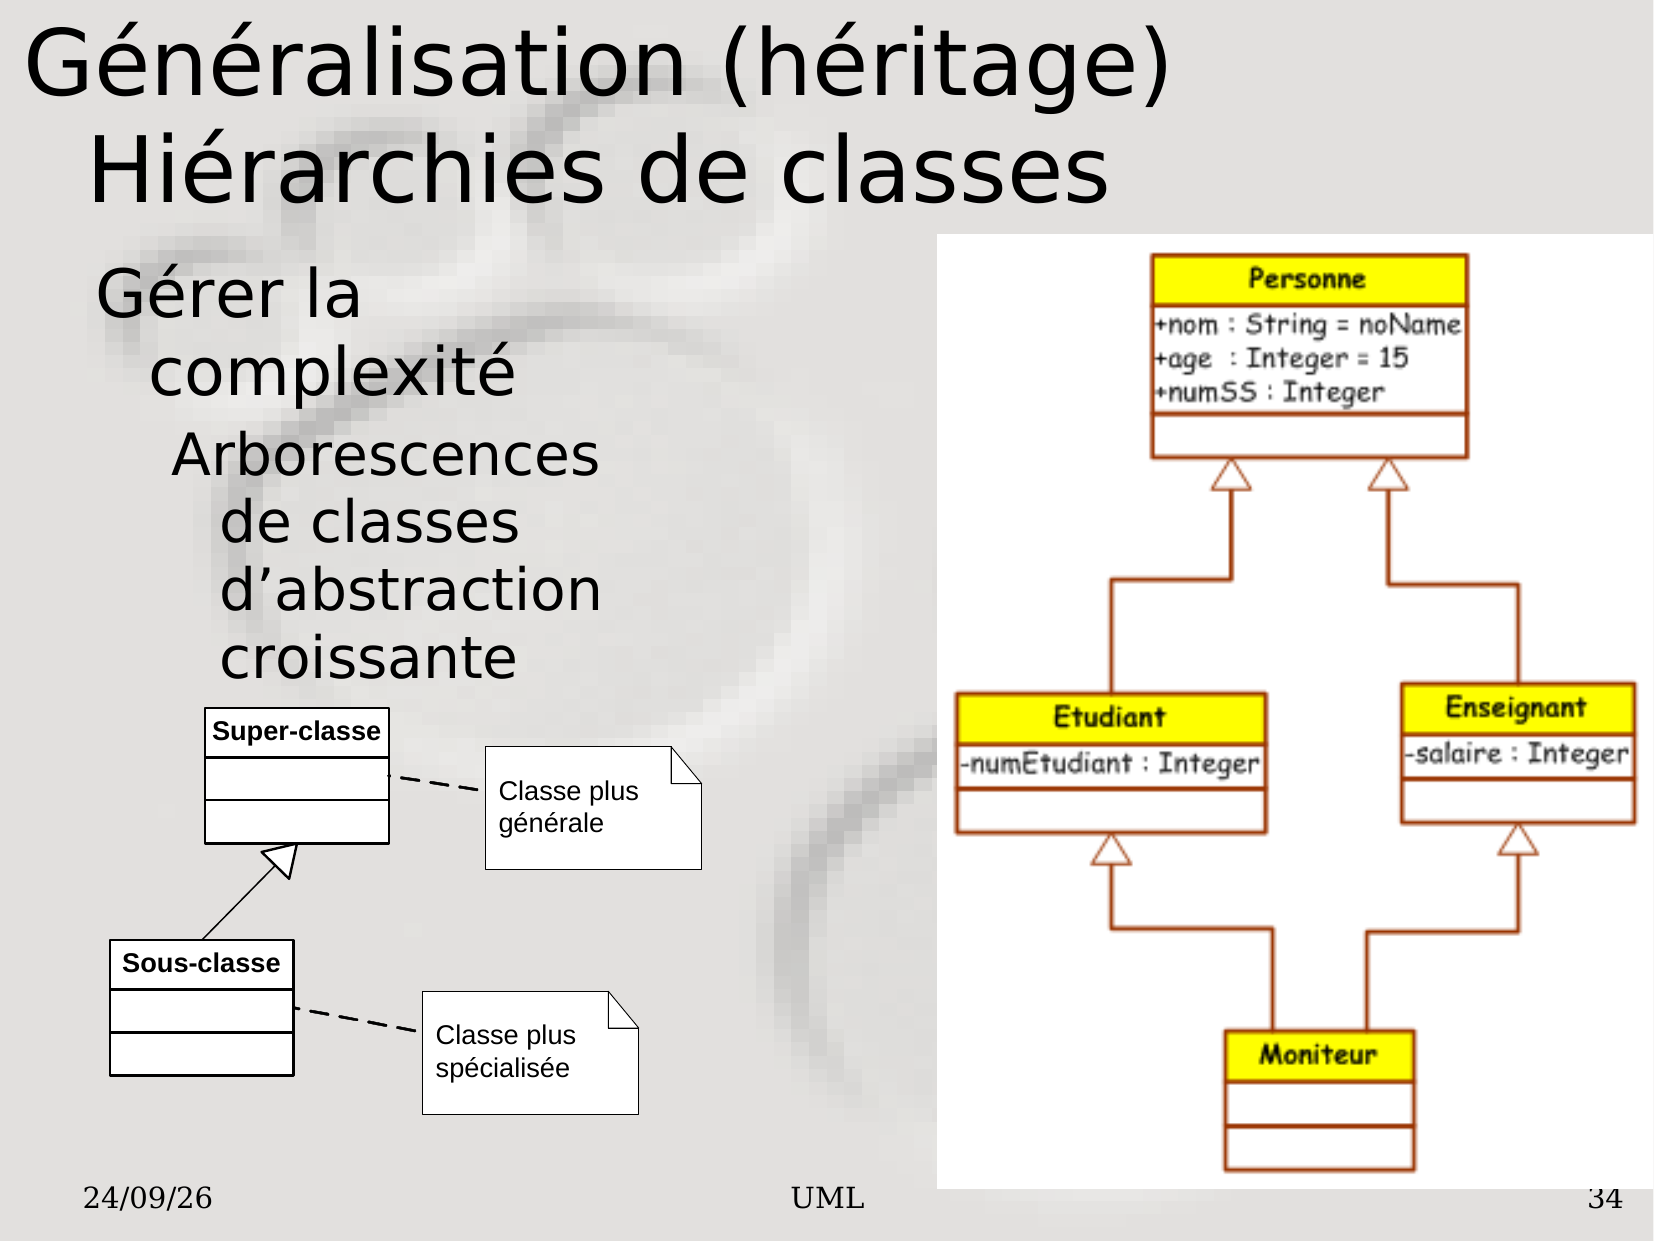

# Généralisation (héritage) Hiérarchies de classes
Gérer la complexité
Arborescences de classes d’abstraction croissante
UML
34